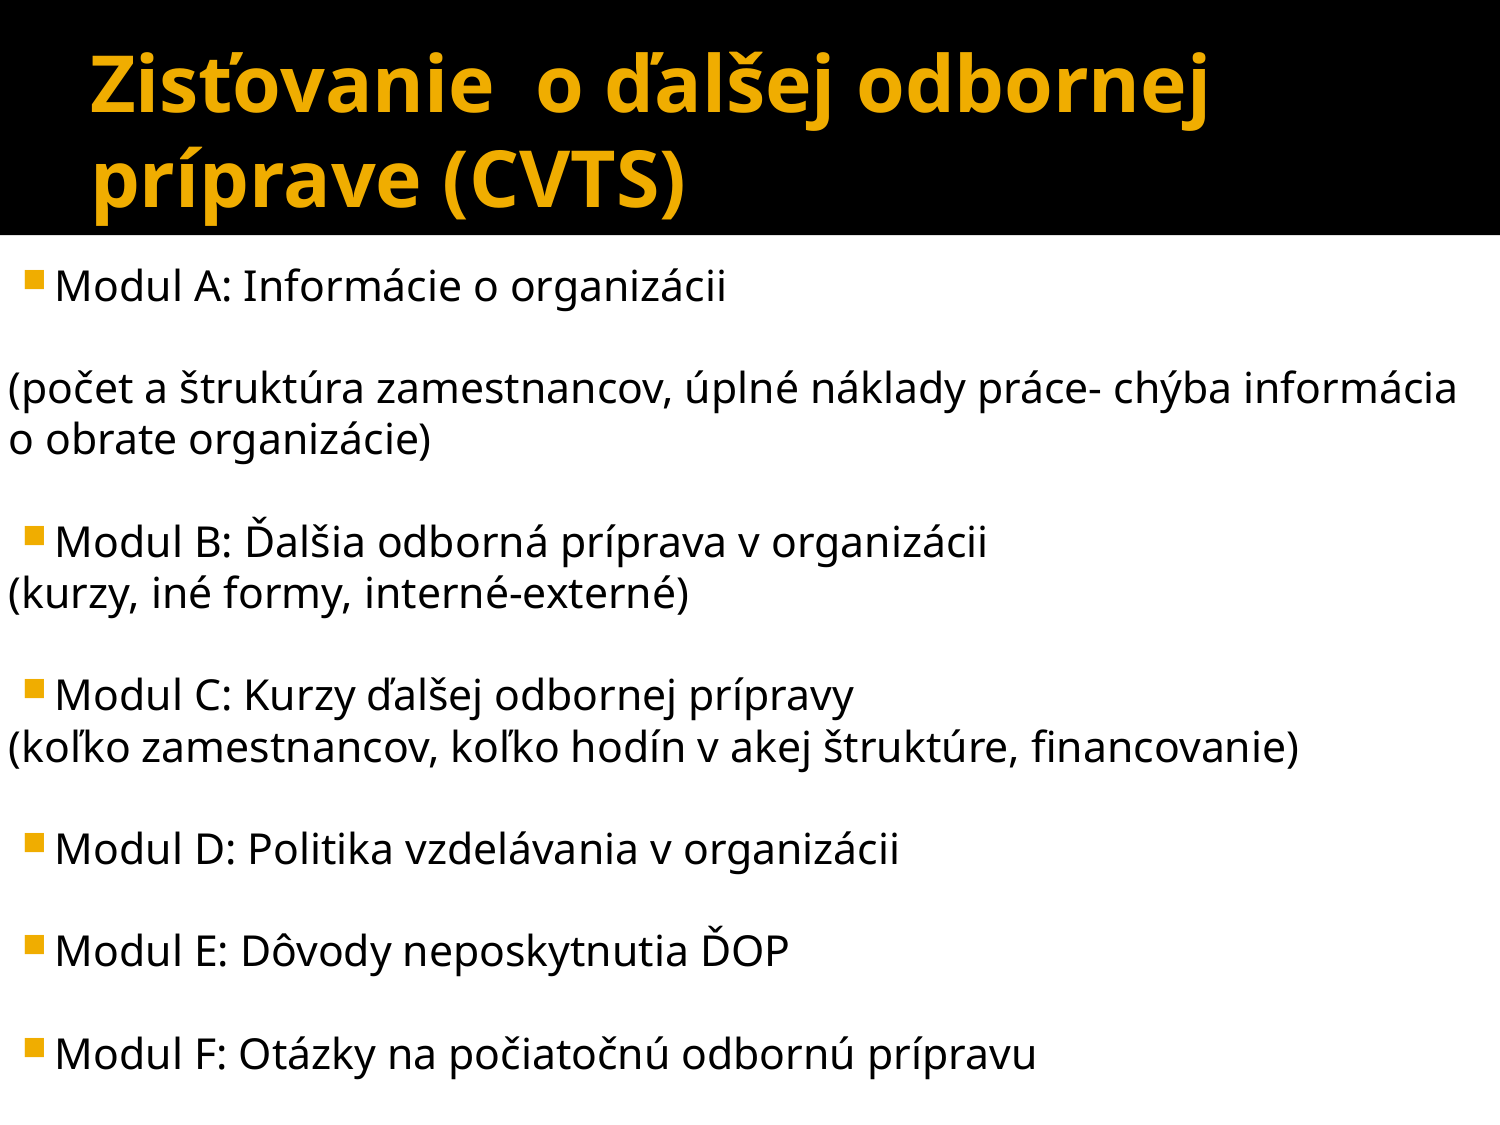

# Zisťovanie o ďalšej odbornej príprave (CVTS)
Modul A: Informácie o organizácii
(počet a štruktúra zamestnancov, úplné náklady práce- chýba informácia o obrate organizácie)
Modul B: Ďalšia odborná príprava v organizácii
(kurzy, iné formy, interné-externé)
Modul C: Kurzy ďalšej odbornej prípravy
(koľko zamestnancov, koľko hodín v akej štruktúre, financovanie)
Modul D: Politika vzdelávania v organizácii
Modul E: Dôvody neposkytnutia ĎOP
Modul F: Otázky na počiatočnú odbornú prípravu